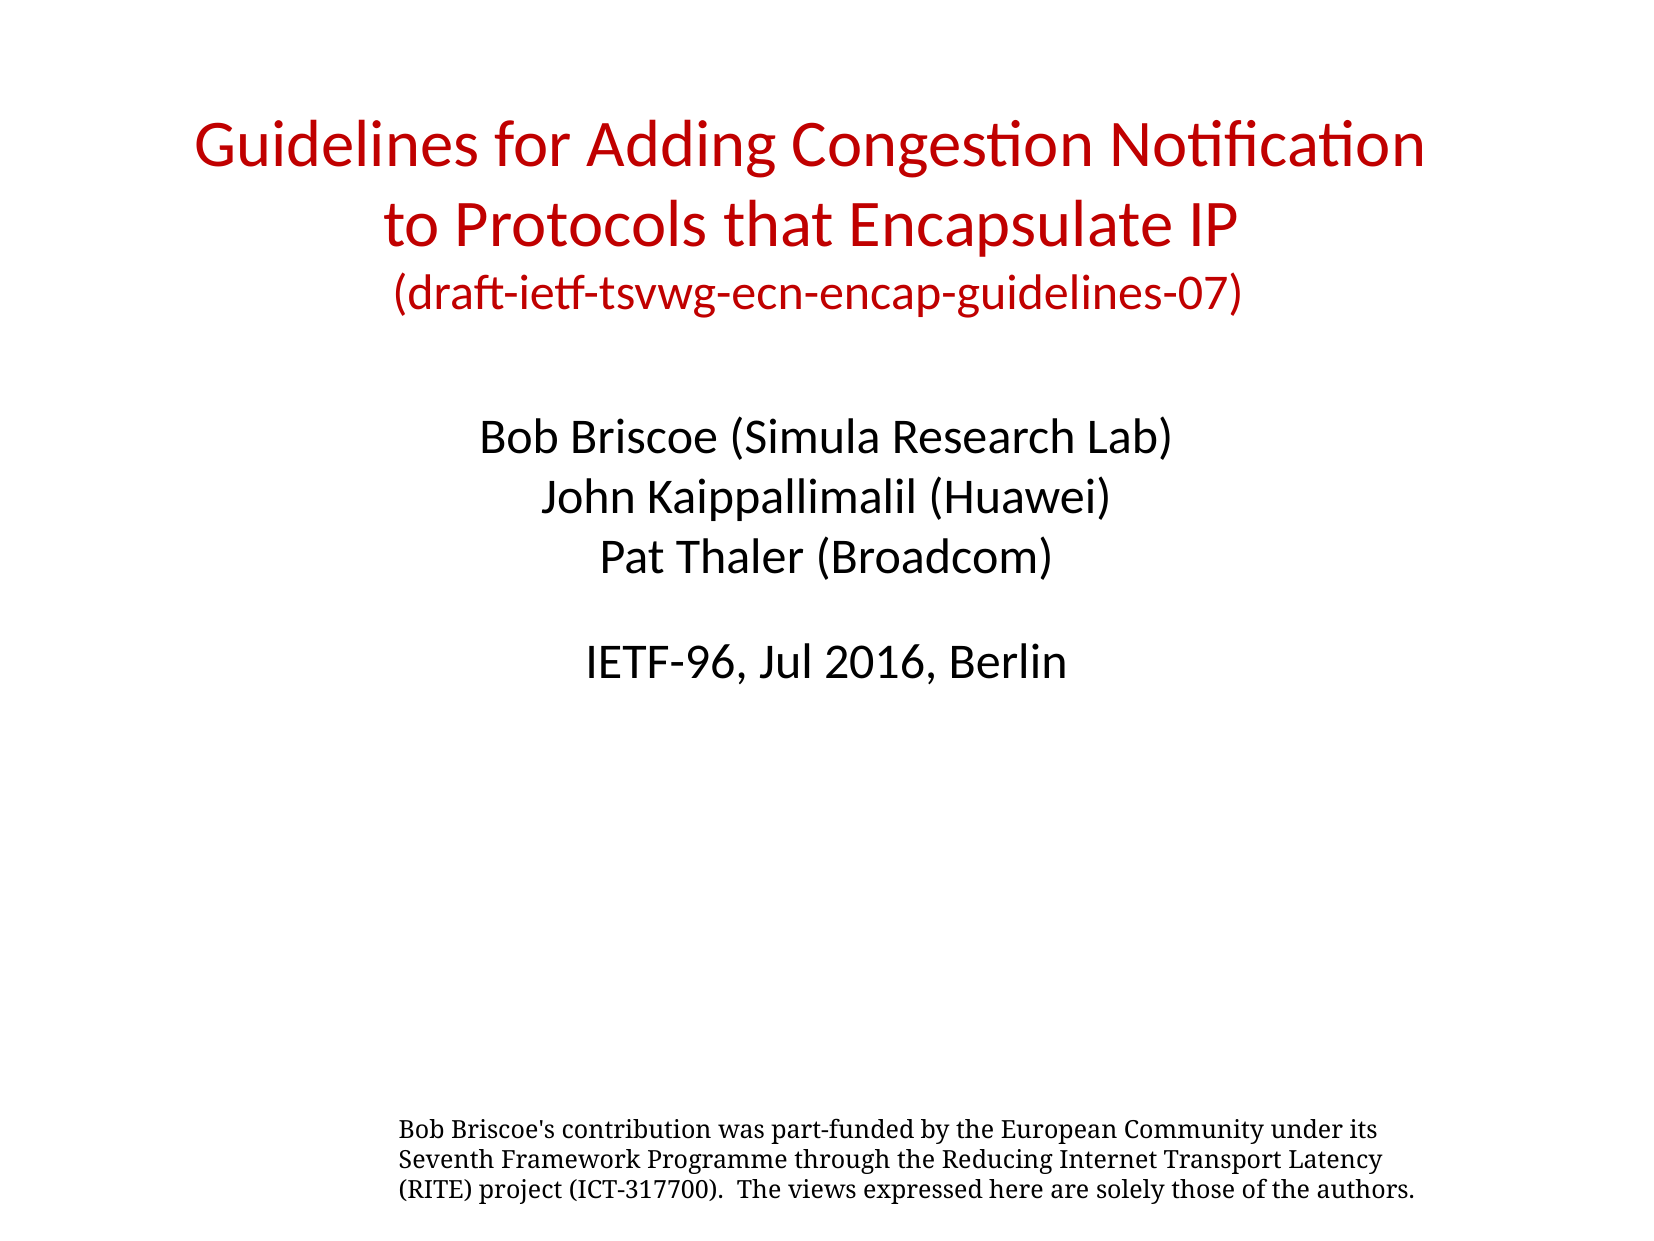

Guidelines for Adding Congestion Notification
to Protocols that Encapsulate IP
(draft-ietf-tsvwg-ecn-encap-guidelines-07)
Bob Briscoe (Simula Research Lab)
John Kaippallimalil (Huawei)
Pat Thaler (Broadcom)
IETF-96, Jul 2016, Berlin
Bob Briscoe's contribution was part-funded by the European Community under its Seventh Framework Programme through the Reducing Internet Transport Latency (RITE) project (ICT-317700). The views expressed here are solely those of the authors.